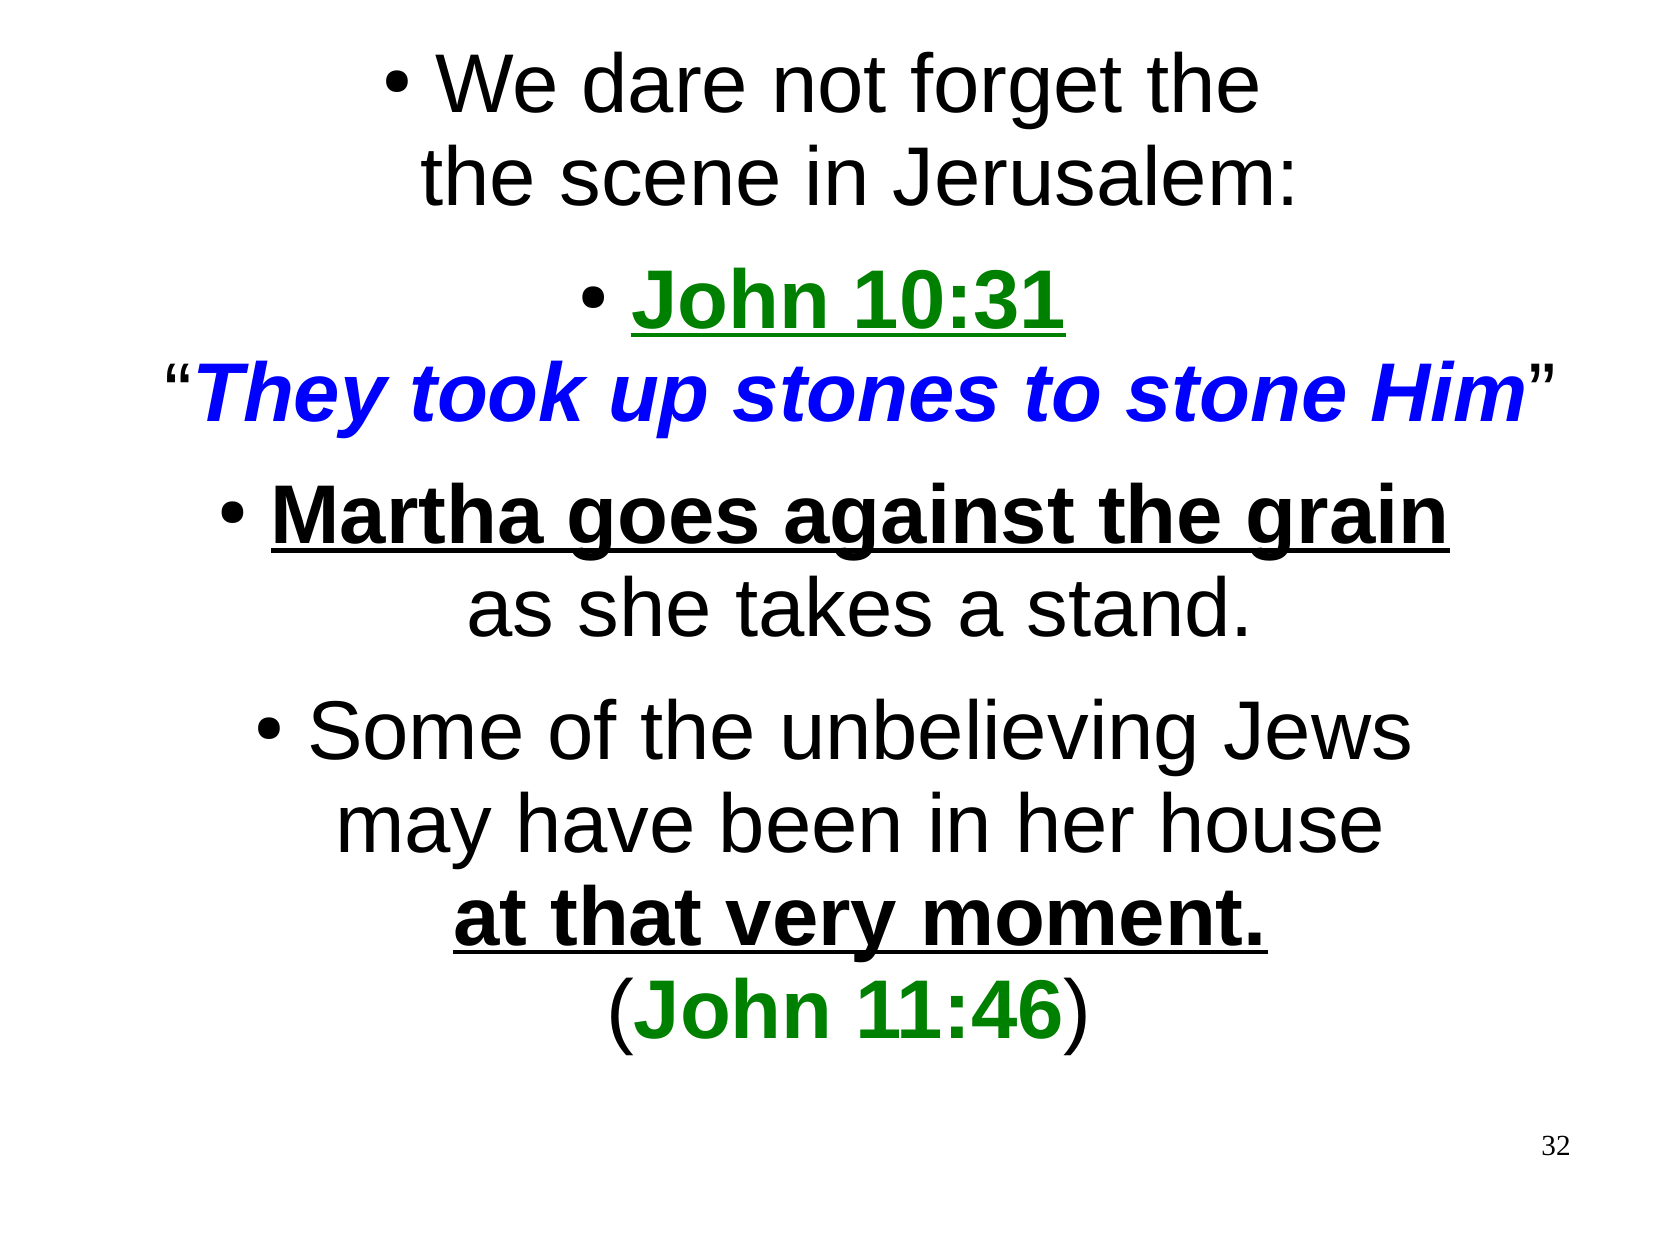

# We dare not forget the the scene in Jerusalem:
John 10:31
“They took up stones to stone Him”
Martha goes against the grain
as she takes a stand.
Some of the unbelieving Jews
may have been in her house
at that very moment.
(John 11:46)
32